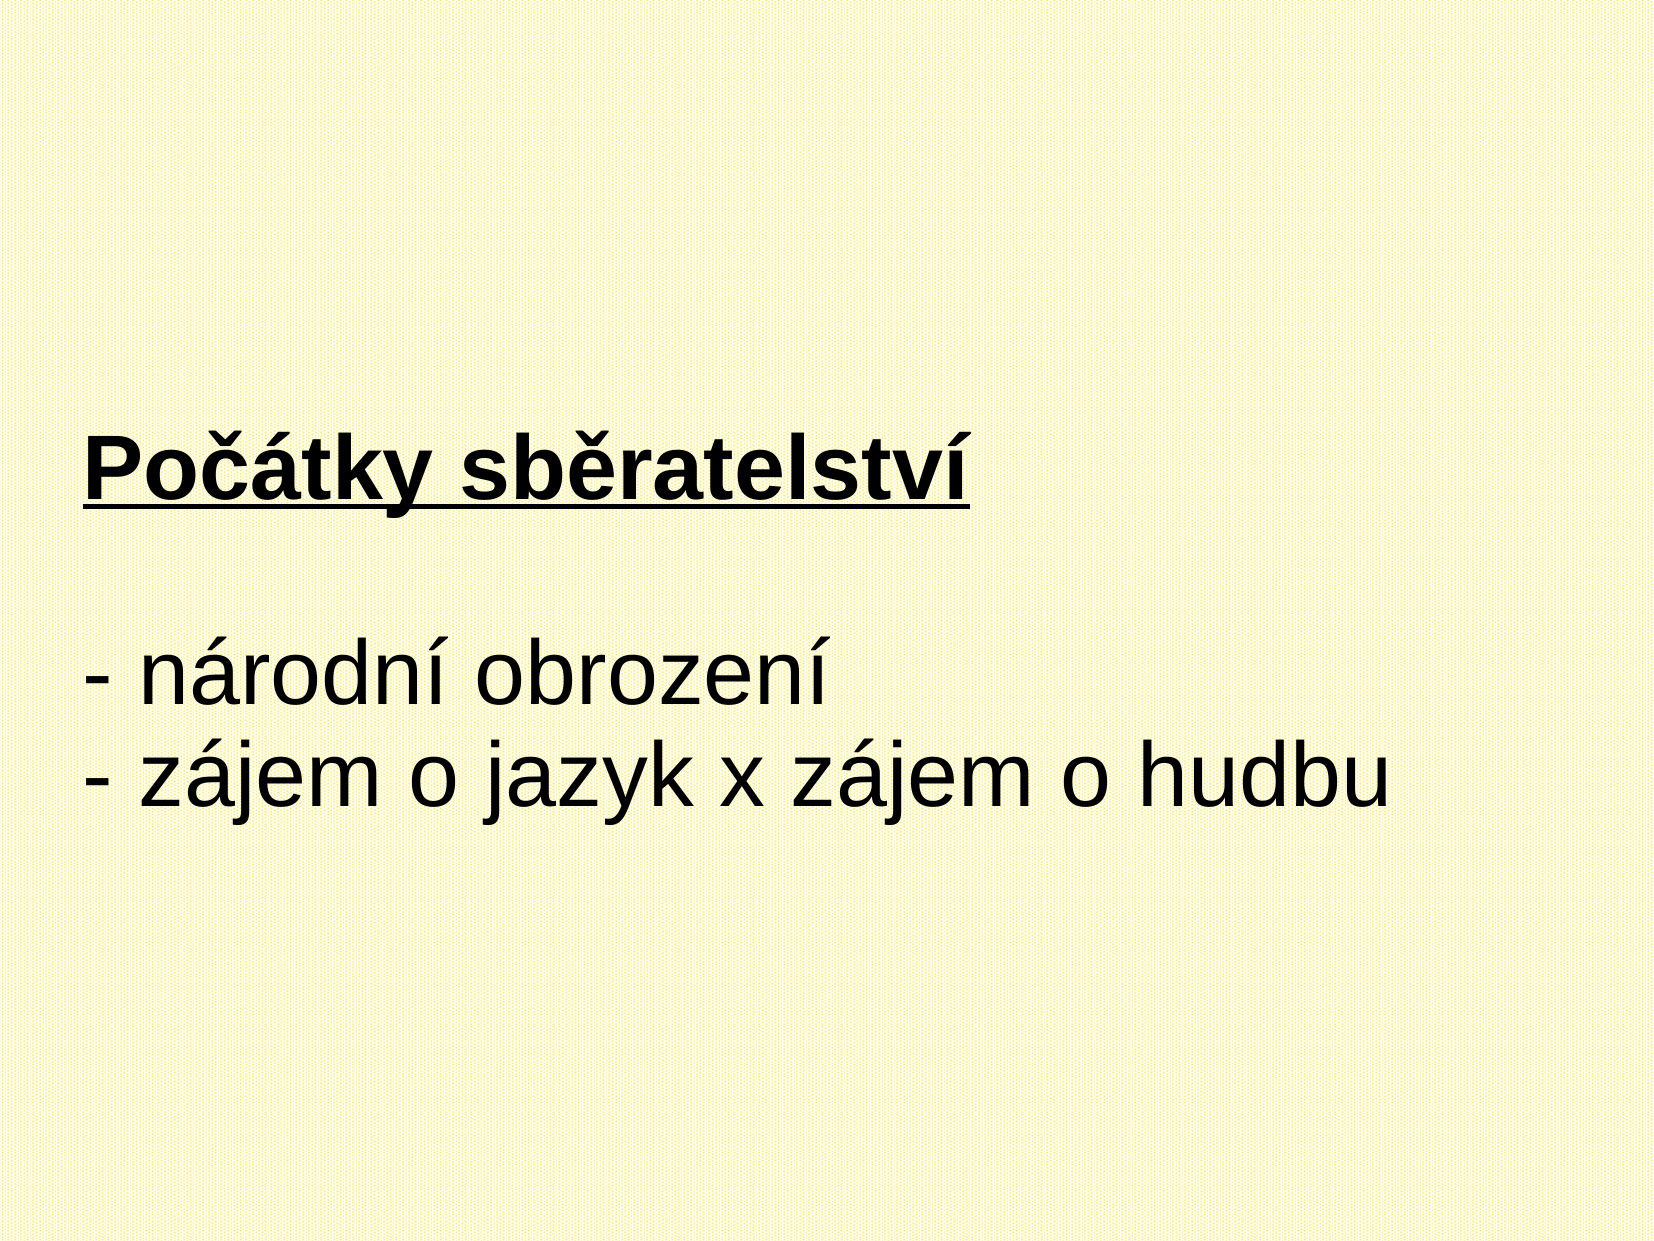

# Počátky sběratelství - národní obrození - zájem o jazyk x zájem o hudbu